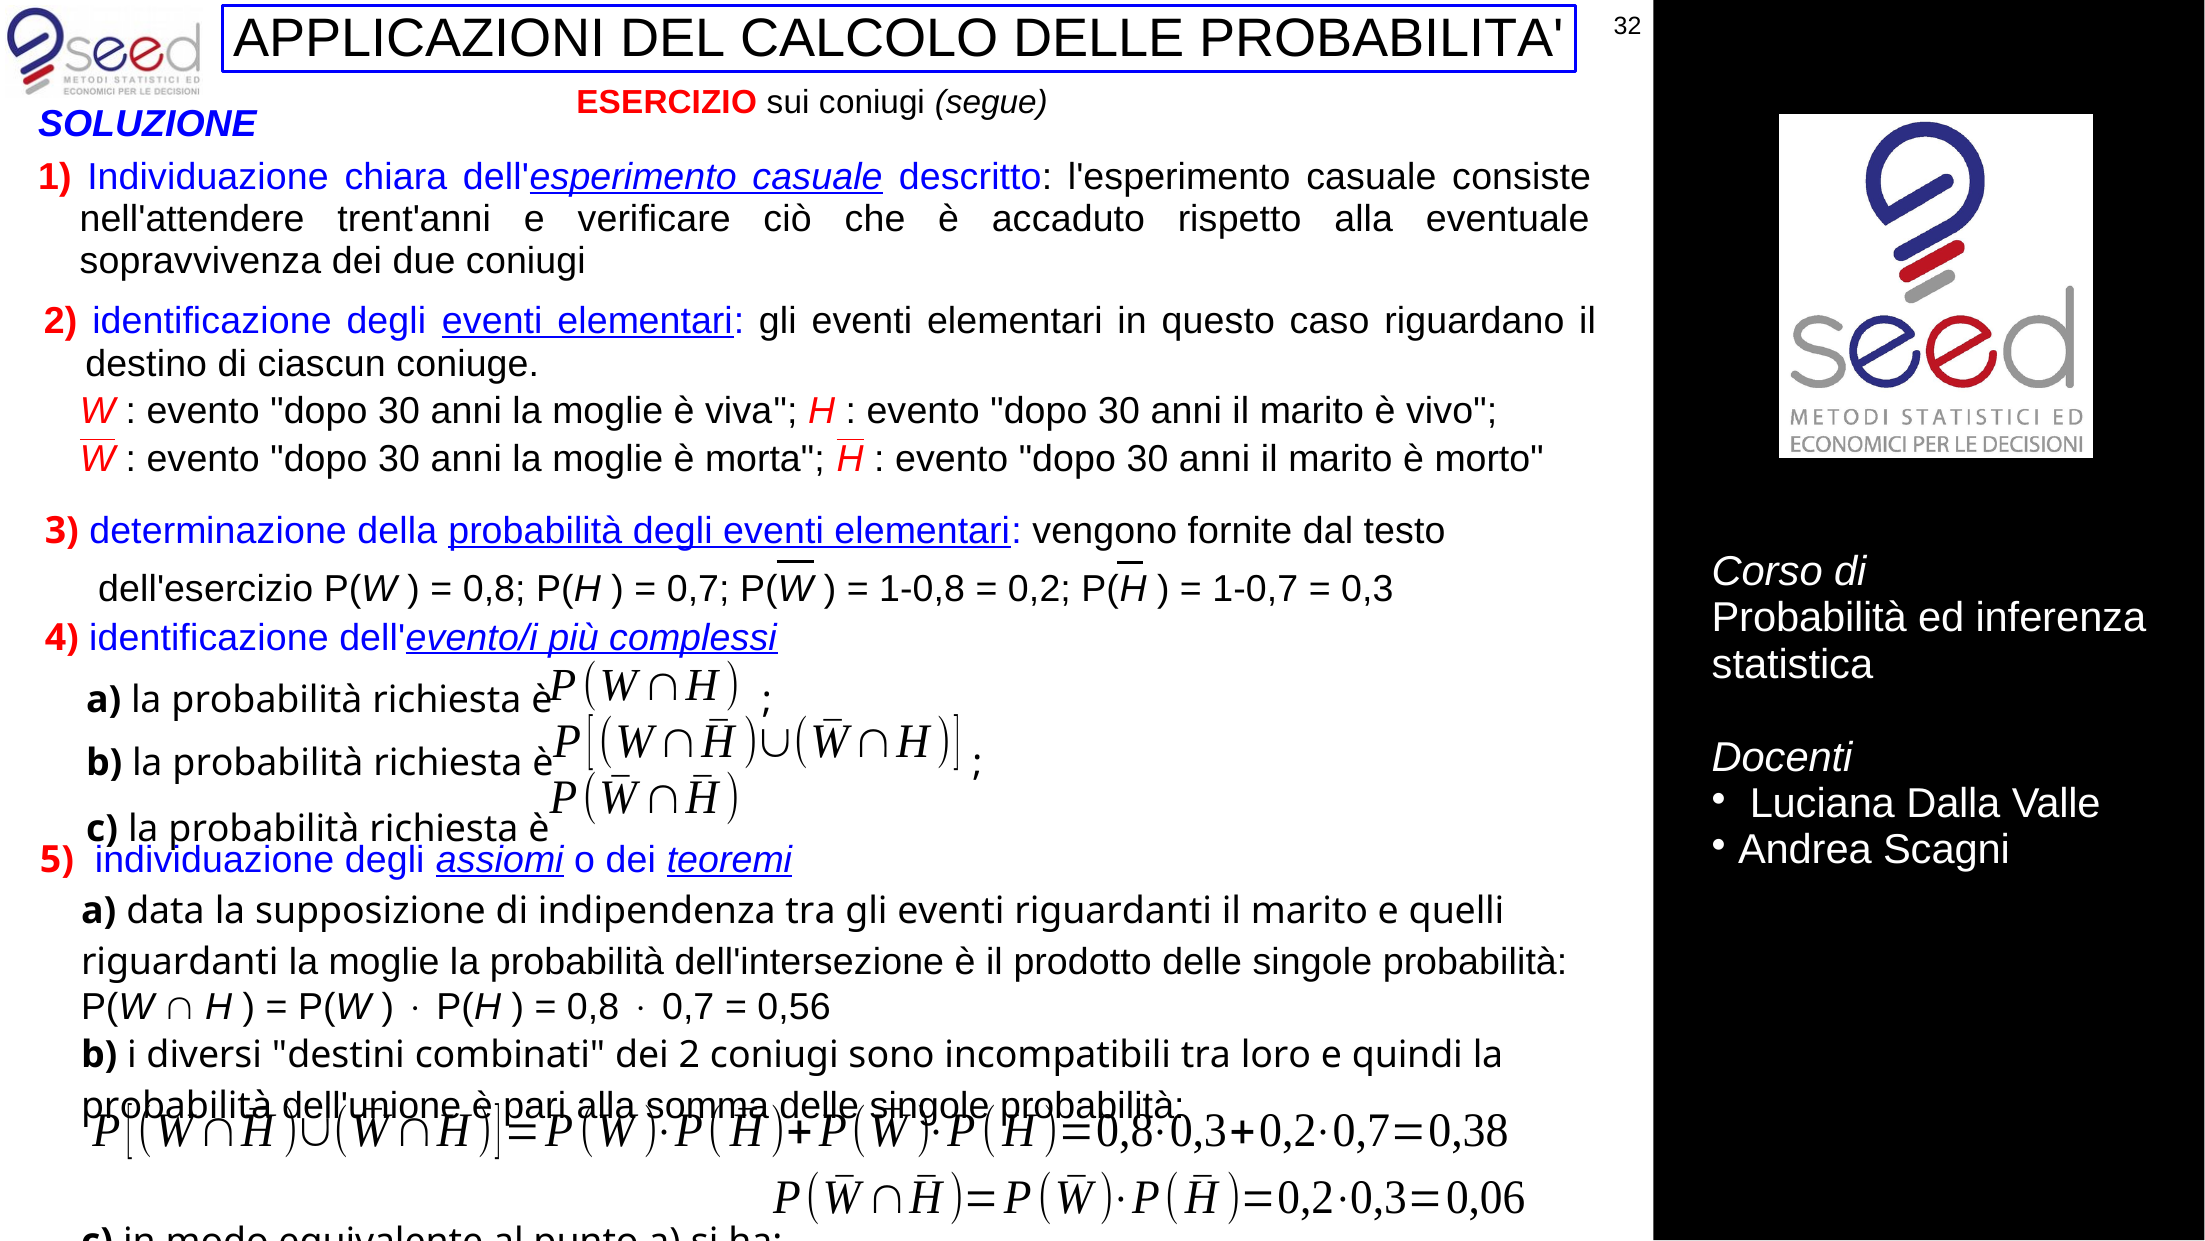

APPLICAZIONI DEL CALCOLO DELLE PROBABILITA'
ESERCIZIO sui coniugi (segue)
SOLUZIONE
1) Individuazione chiara dell'esperimento casuale descritto: l'esperimento casuale consiste nell'attendere trent'anni e verificare ciò che è accaduto rispetto alla eventuale sopravvivenza dei due coniugi
2) identificazione degli eventi elementari: gli eventi elementari in questo caso riguardano il destino di ciascun coniuge.
W : evento "dopo 30 anni la moglie è viva"; H : evento "dopo 30 anni il marito è vivo";
W : evento "dopo 30 anni la moglie è morta"; H : evento "dopo 30 anni il marito è morto"
3) determinazione della probabilità degli eventi elementari: vengono fornite dal testo
dell'esercizio P(W ) = 0,8; P(H ) = 0,7; P(W ) = 1-0,8 = 0,2; P(H ) = 1-0,7 = 0,3
4) identificazione dell'evento/i più complessi
a) la probabilità richiesta è ;
b) la probabilità richiesta è ;
c) la probabilità richiesta è
5) individuazione degli assiomi o dei teoremi
a) data la supposizione di indipendenza tra gli eventi riguardanti il marito e quelli riguardanti la moglie la probabilità dell'intersezione è il prodotto delle singole probabilità: P(W ∩ H ) = P(W ) ⋅ P(H ) = 0,8 ⋅ 0,7 = 0,56
b) i diversi "destini combinati" dei 2 coniugi sono incompatibili tra loro e quindi la probabilità dell'unione è pari alla somma delle singole probabilità:
c) in modo equivalente al punto a) si ha: